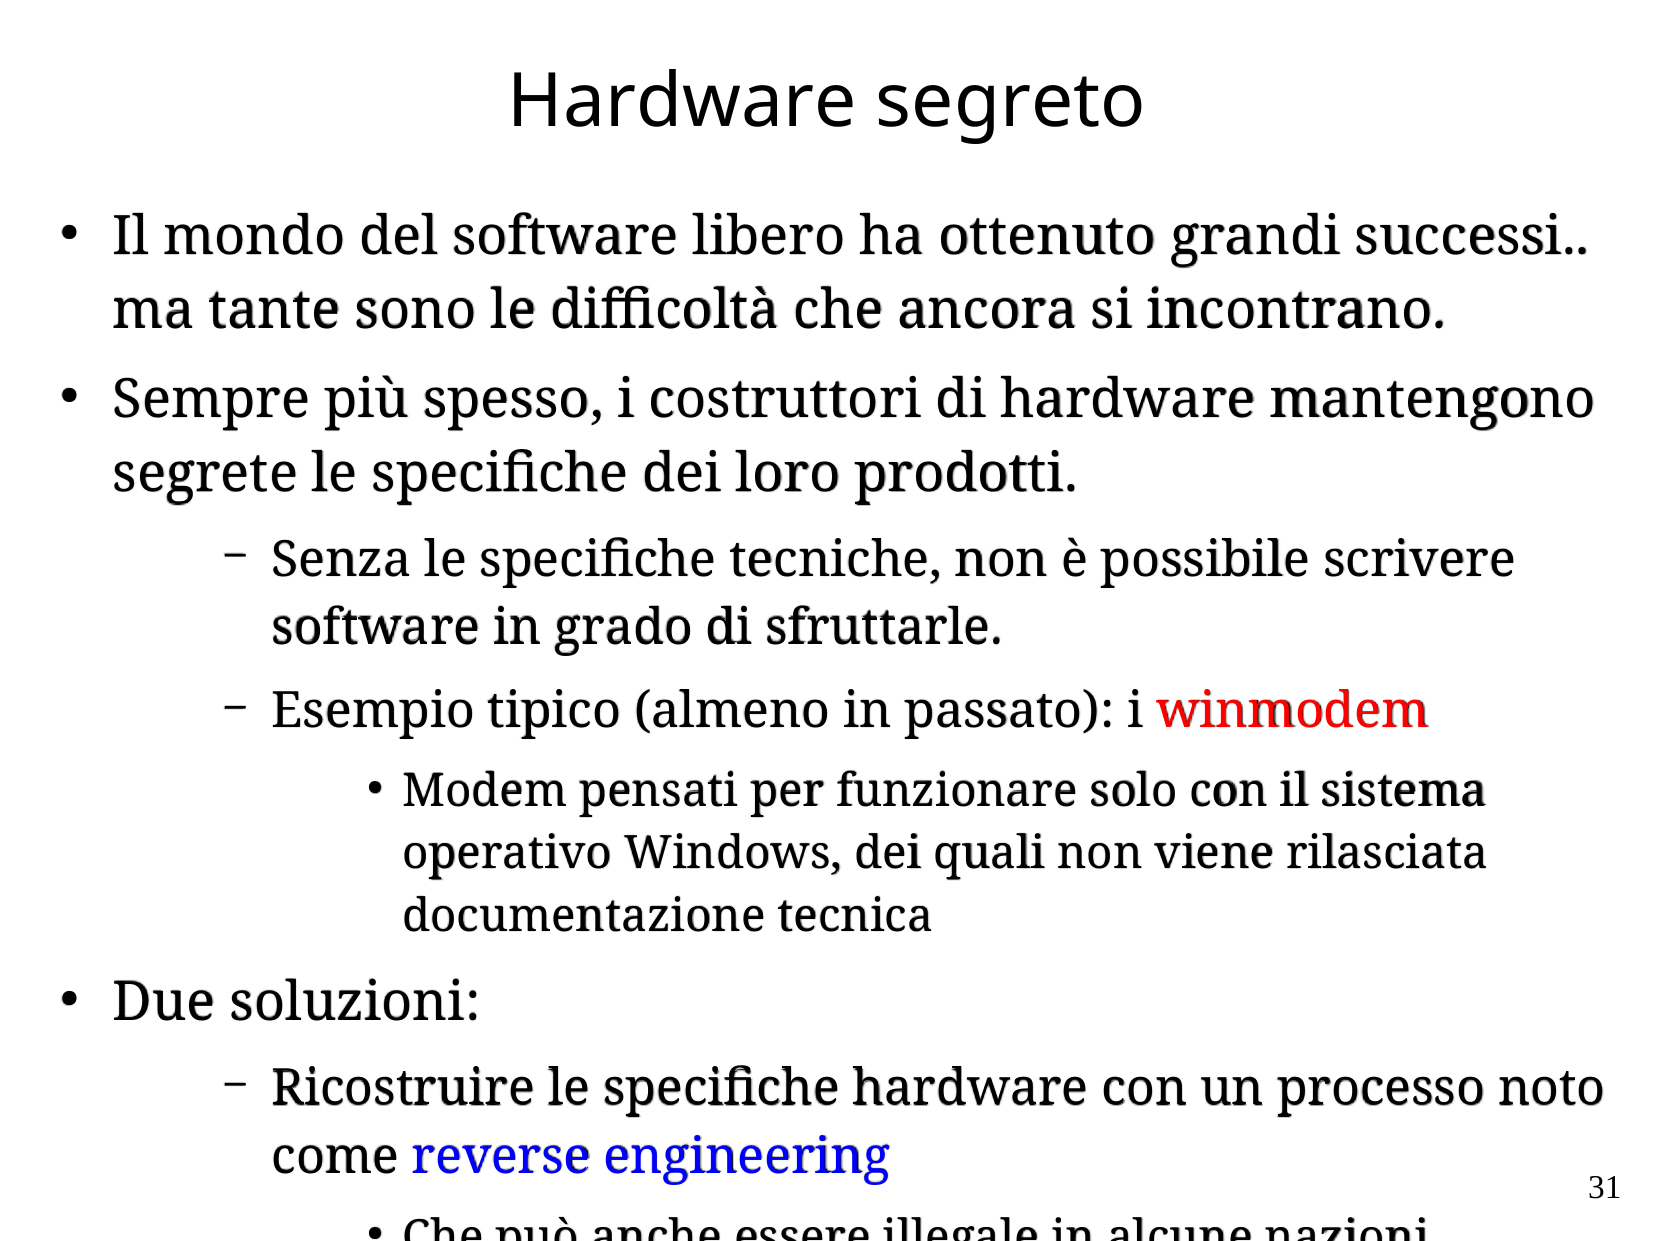

# Hardware segreto
Il mondo del software libero ha ottenuto grandi successi.. ma tante sono le difficoltà che ancora si incontrano.
Sempre più spesso, i costruttori di hardware mantengono segrete le specifiche dei loro prodotti.
Senza le specifiche tecniche, non è possibile scrivere software in grado di sfruttarle.
Esempio tipico (almeno in passato): i winmodem
Modem pensati per funzionare solo con il sistema operativo Windows, dei quali non viene rilasciata documentazione tecnica
Due soluzioni:
Ricostruire le specifiche hardware con un processo noto come reverse engineering
Che può anche essere illegale in alcune nazioni.
Educare alla scelta di hardware supportato da software libero.